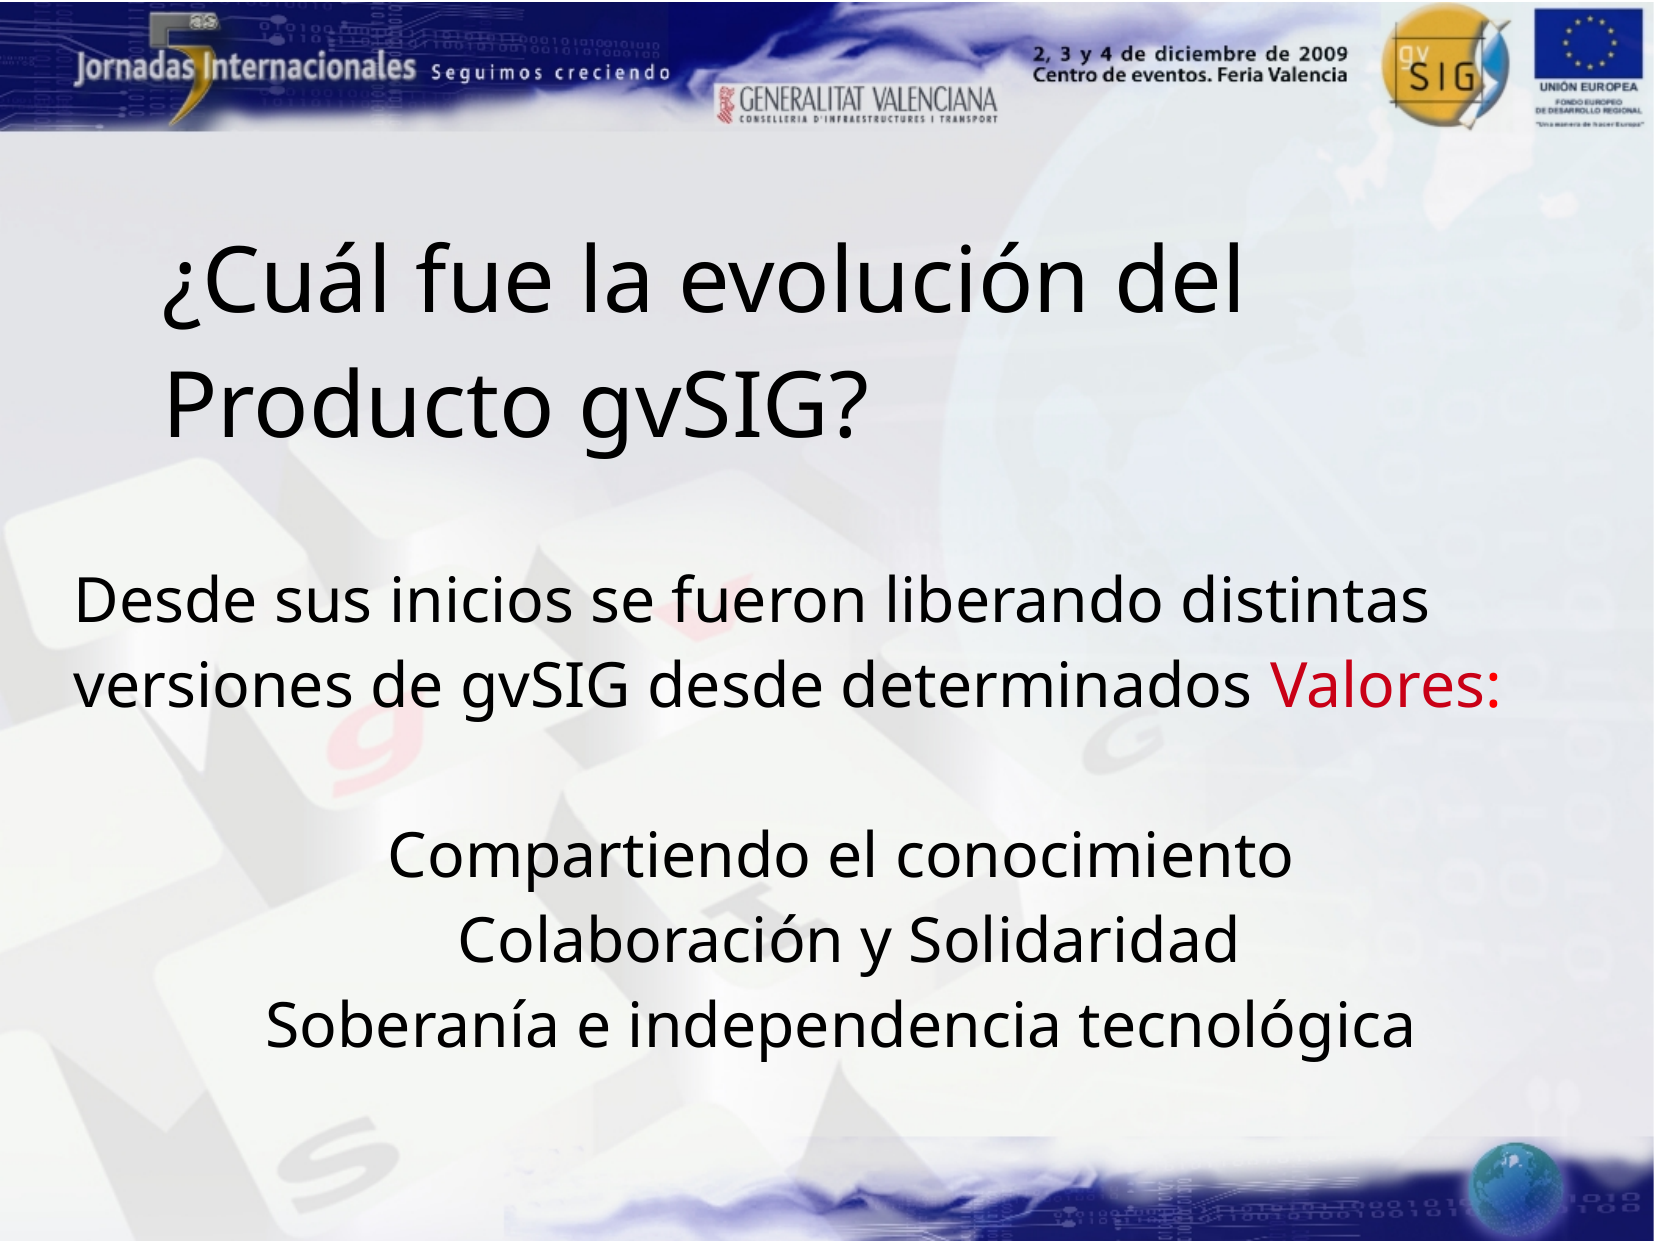

¿Cuál fue la evolución del Producto gvSIG?
Desde sus inicios se fueron liberando distintas versiones de gvSIG desde determinados Valores:
Compartiendo el conocimiento
 Colaboración y Solidaridad
Soberanía e independencia tecnológica